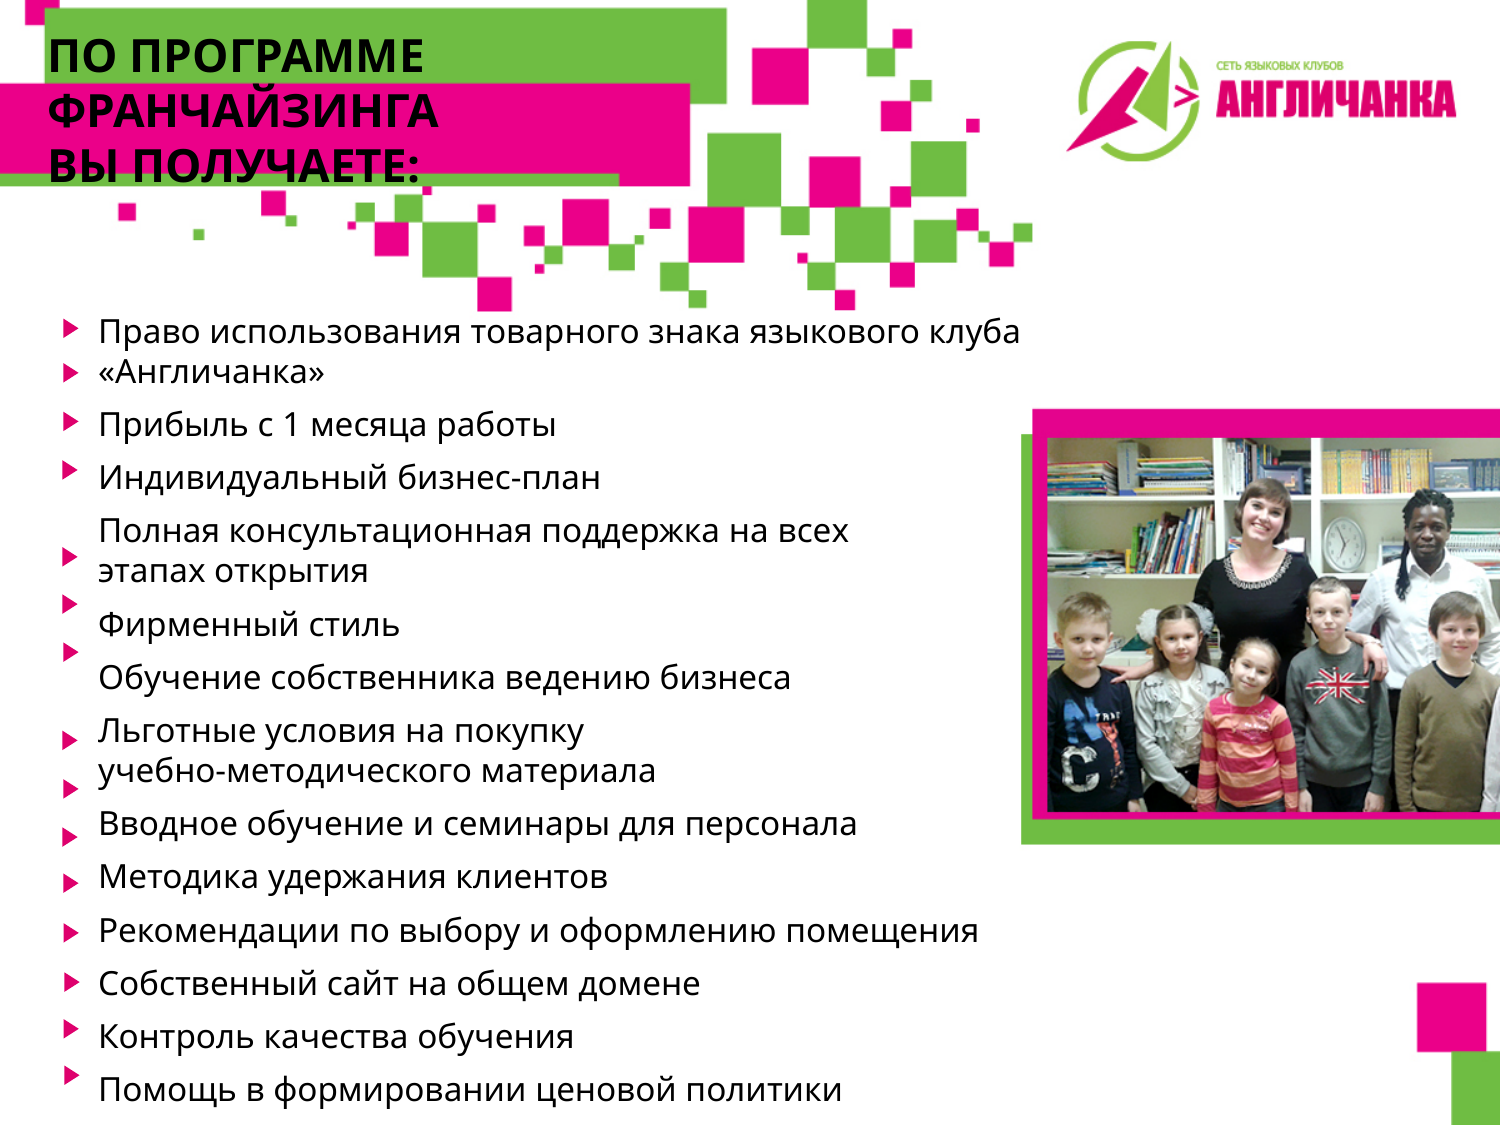

ПО ПРОГРАММЕ
ФРАНЧАЙЗИНГА
ВЫ ПОЛУЧАЕТЕ:
Право использования товарного знака языкового клуба «Англичанка»
Прибыль с 1 месяца работы
Индивидуальный бизнес-план
Полная консультационная поддержка на всех
этапах открытия
Фирменный стиль
Обучение собственника ведению бизнеса
Льготные условия на покупку
учебно-методического материала
Вводное обучение и семинары для персонала
Методика удержания клиентов
Рекомендации по выбору и оформлению помещения
Собственный сайт на общем домене
Контроль качества обучения
Помощь в формировании ценовой политики
Перечень эффективных маркетинговых мероприятий
Возможность эксклюзива на город